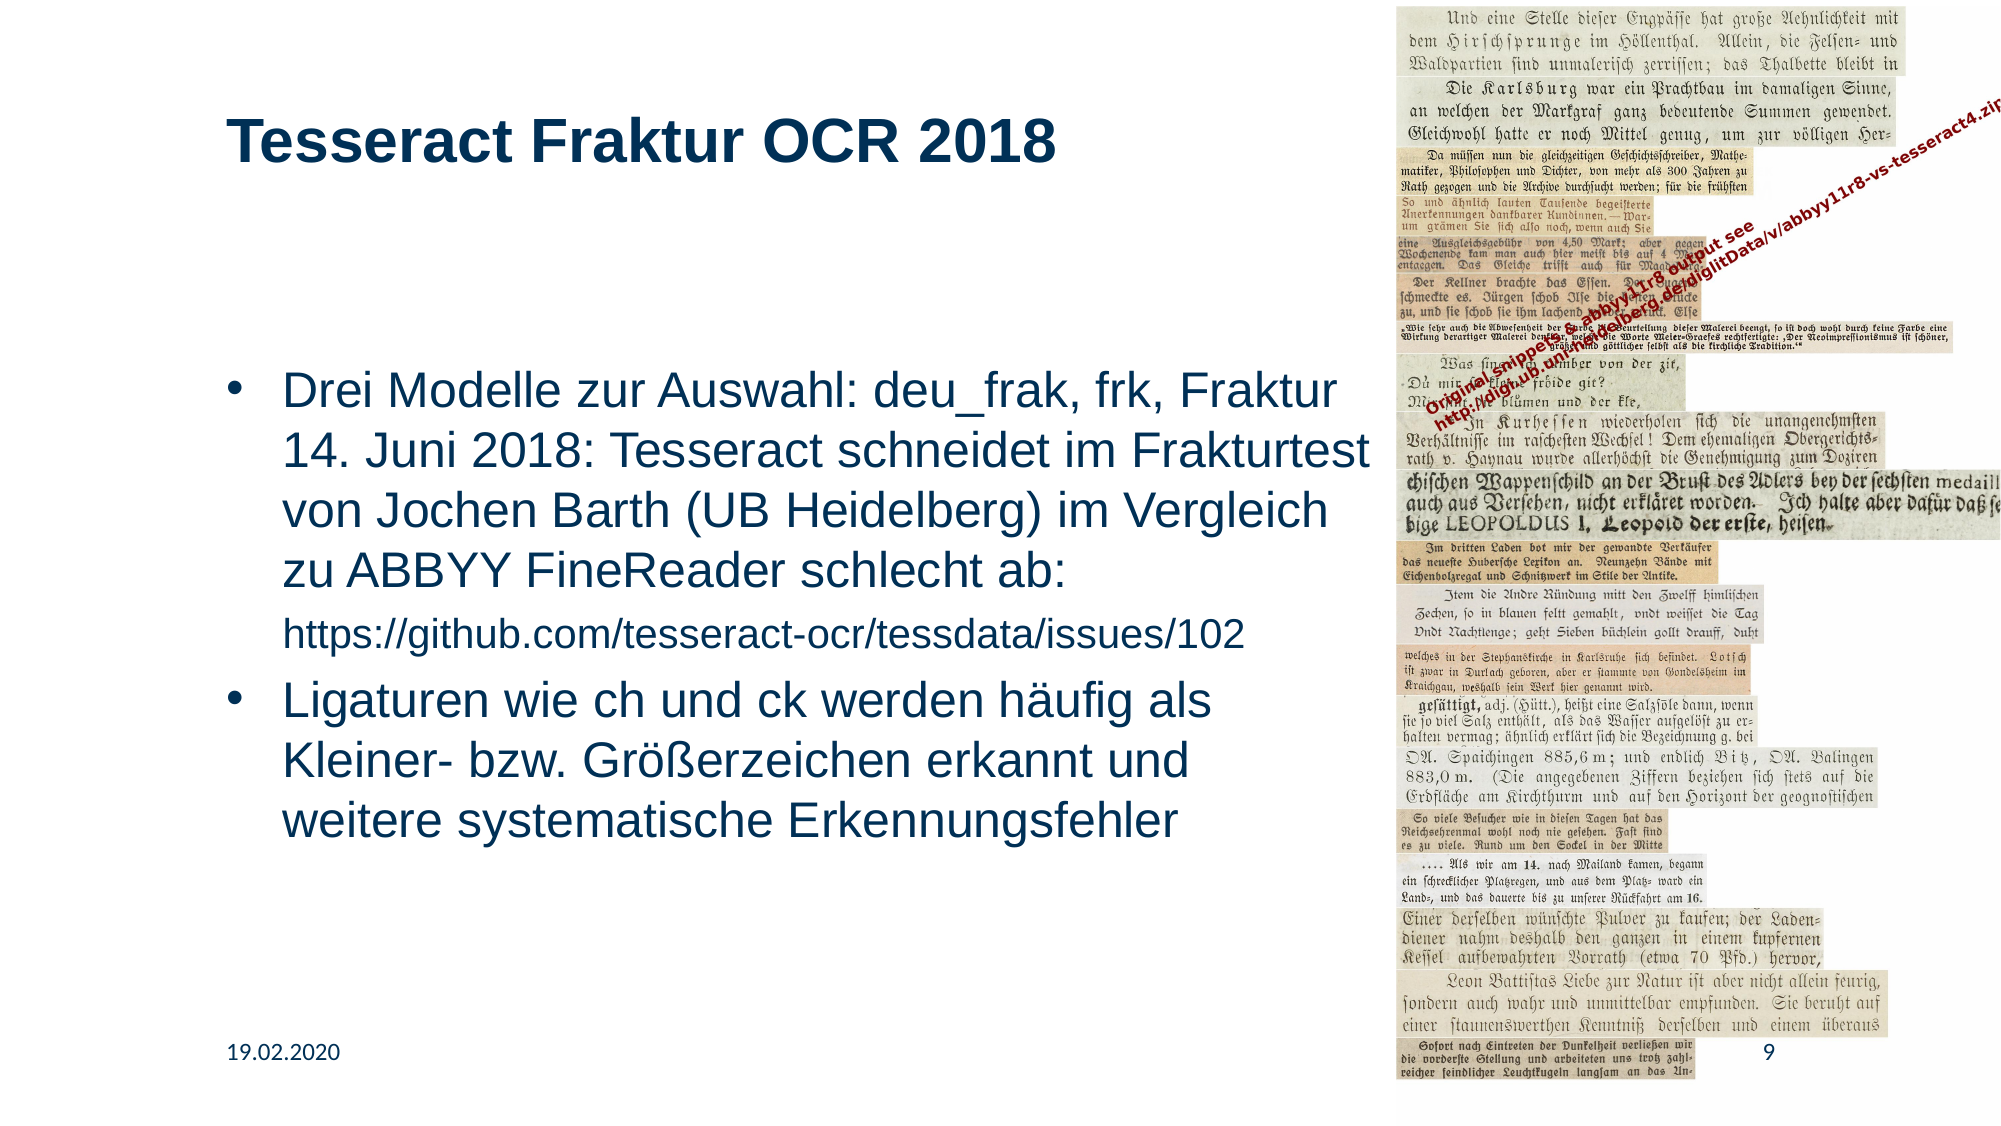

# Tesseract Fraktur OCR 2018
Drei Modelle zur Auswahl: deu_frak, frk, Fraktur
14. Juni 2018: Tesseract schneidet im Frakturtest
von Jochen Barth (UB Heidelberg) im Vergleich
zu ABBYY FineReader schlecht ab:
https://github.com/tesseract-ocr/tessdata/issues/102
Ligaturen wie ch und ck werden häufig als
Kleiner- bzw. Größerzeichen erkannt und
weitere systematische Erkennungsfehler
19.02.2020